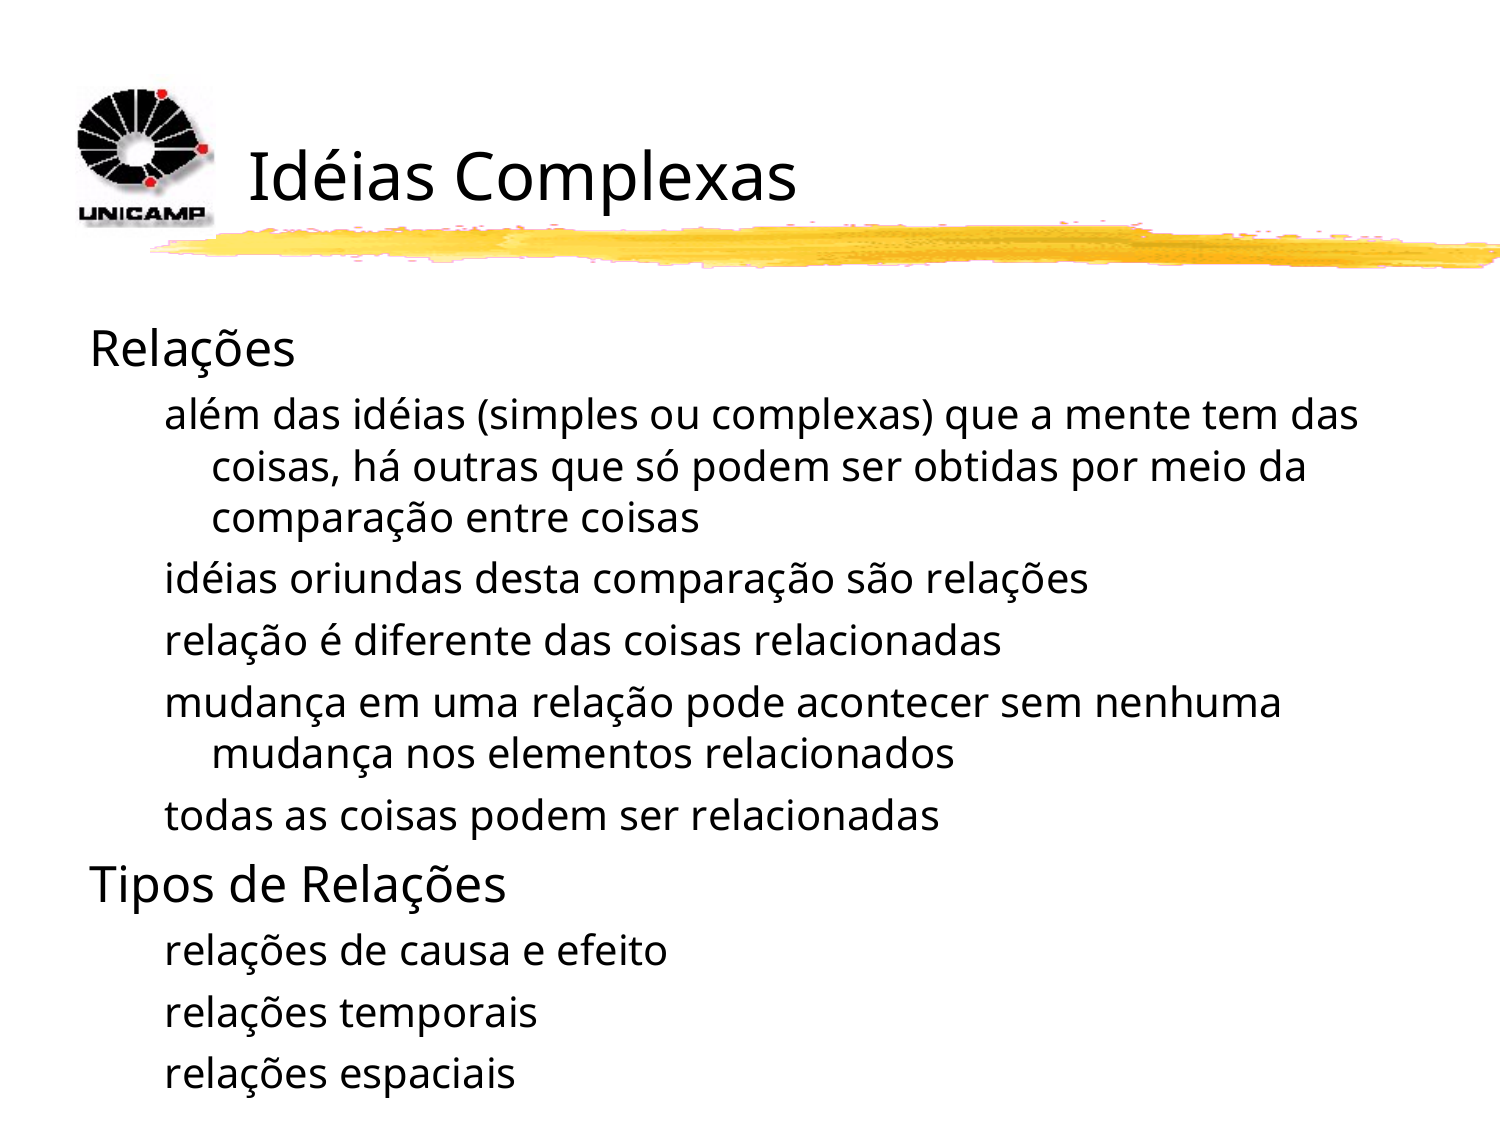

# Idéias Complexas
Relações
além das idéias (simples ou complexas) que a mente tem das coisas, há outras que só podem ser obtidas por meio da comparação entre coisas
idéias oriundas desta comparação são relações
relação é diferente das coisas relacionadas
mudança em uma relação pode acontecer sem nenhuma mudança nos elementos relacionados
todas as coisas podem ser relacionadas
Tipos de Relações
relações de causa e efeito
relações temporais
relações espaciais